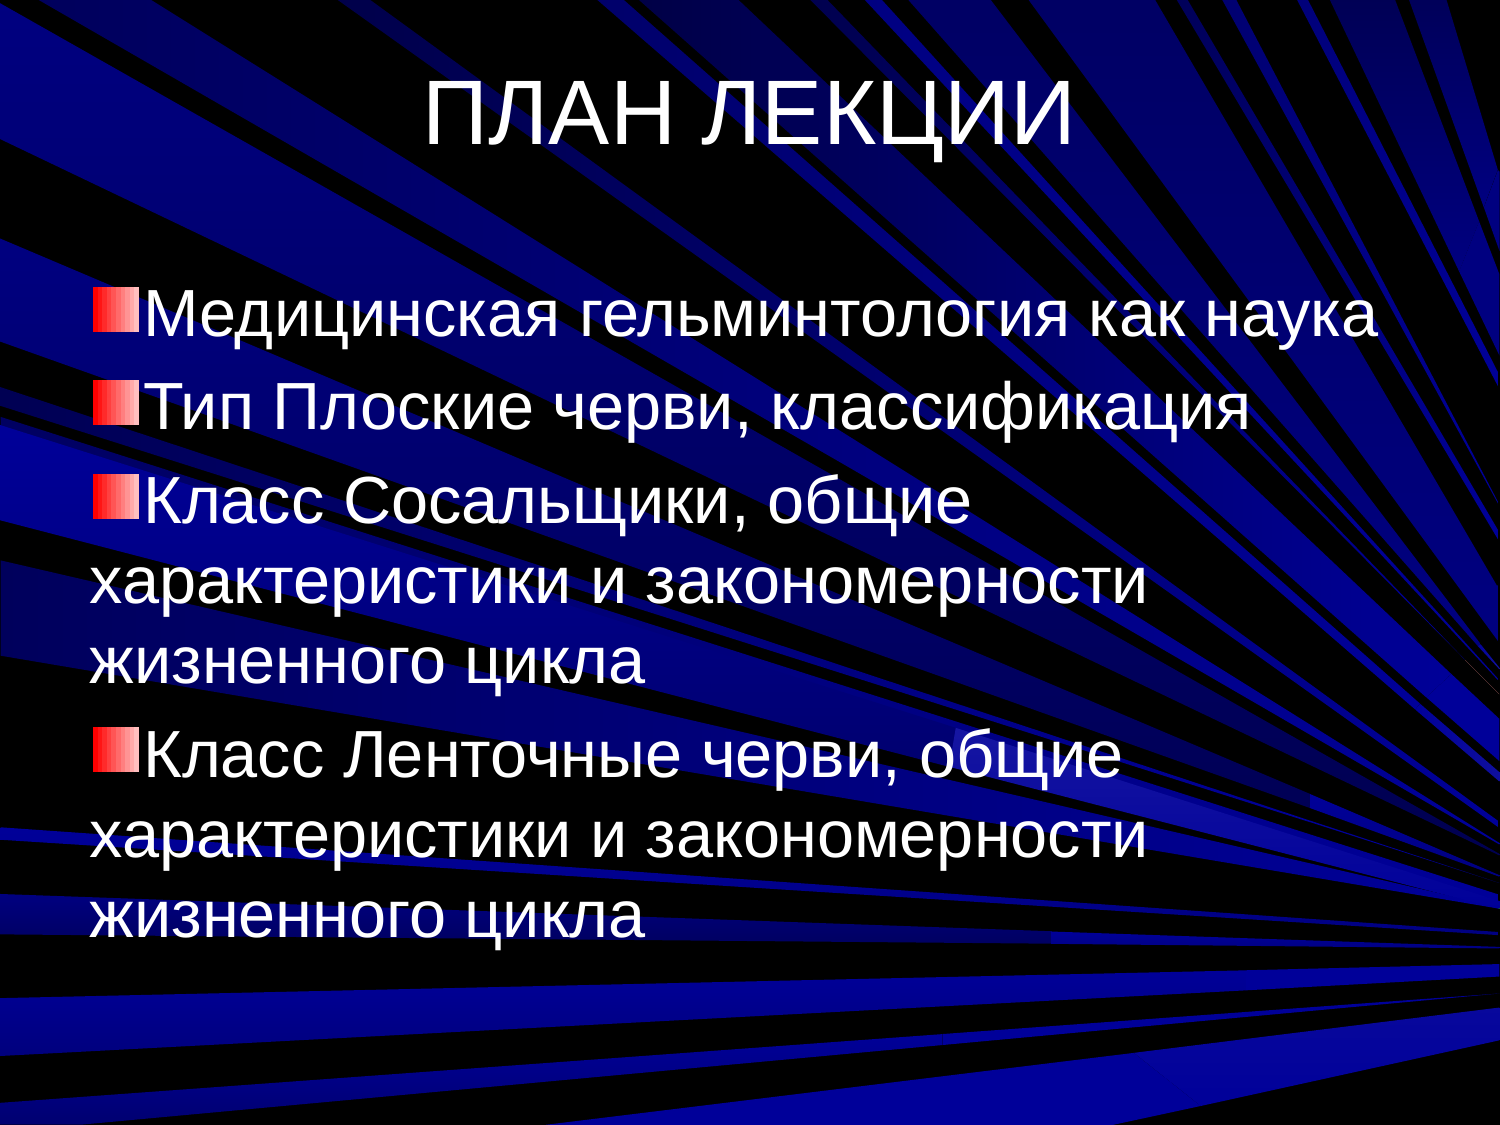

# ПЛАН ЛЕКЦИИ
Медицинская гельминтология как наука
Тип Плоские черви, классификация
Класс Сосальщики, общие характеристики и закономерности жизненного цикла
Класс Ленточные черви, общие характеристики и закономерности жизненного цикла